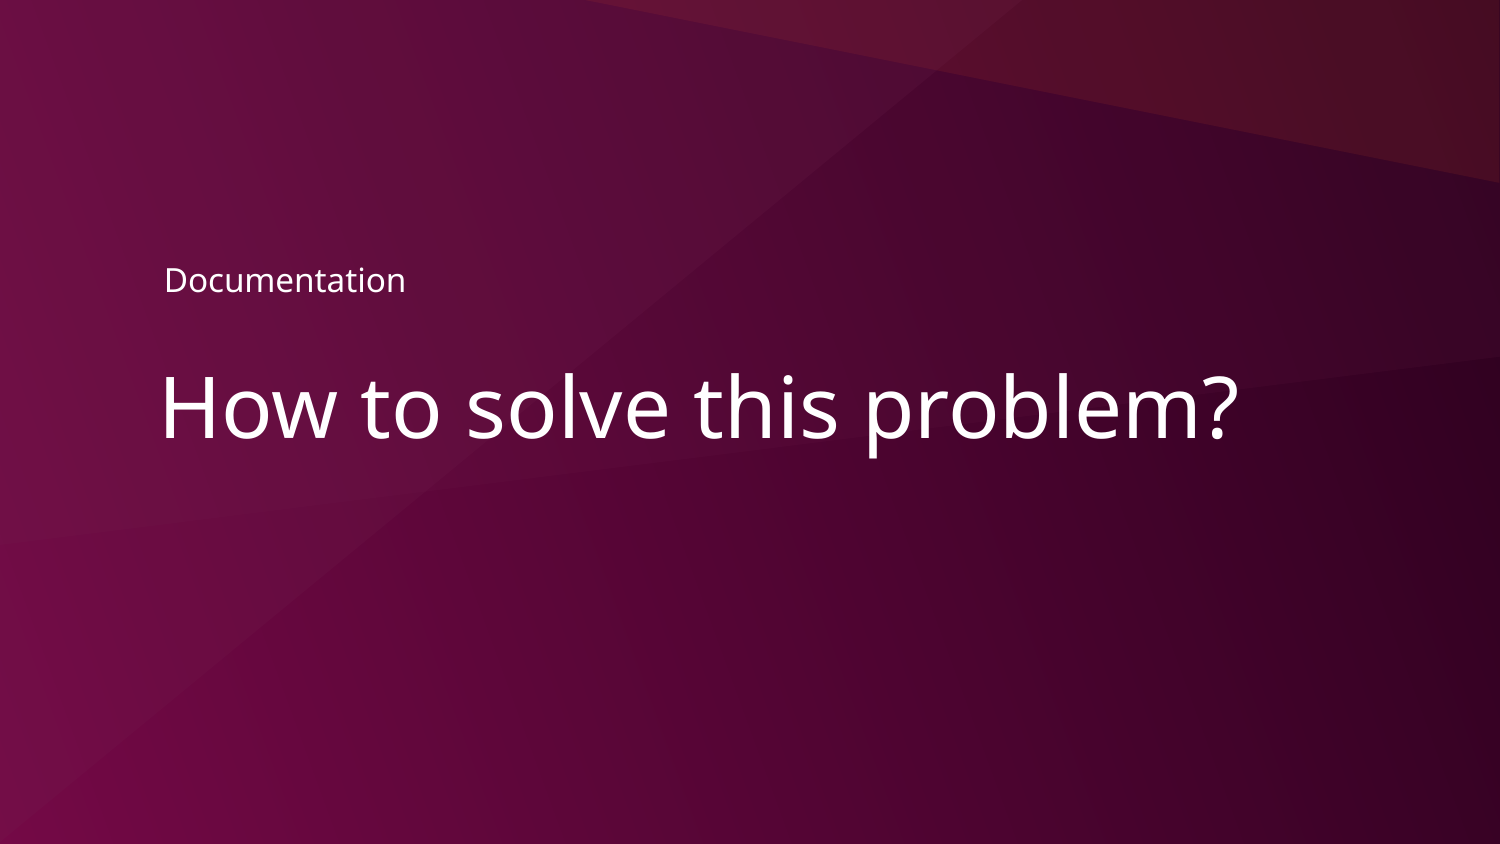

Documentation
# How to solve this problem?